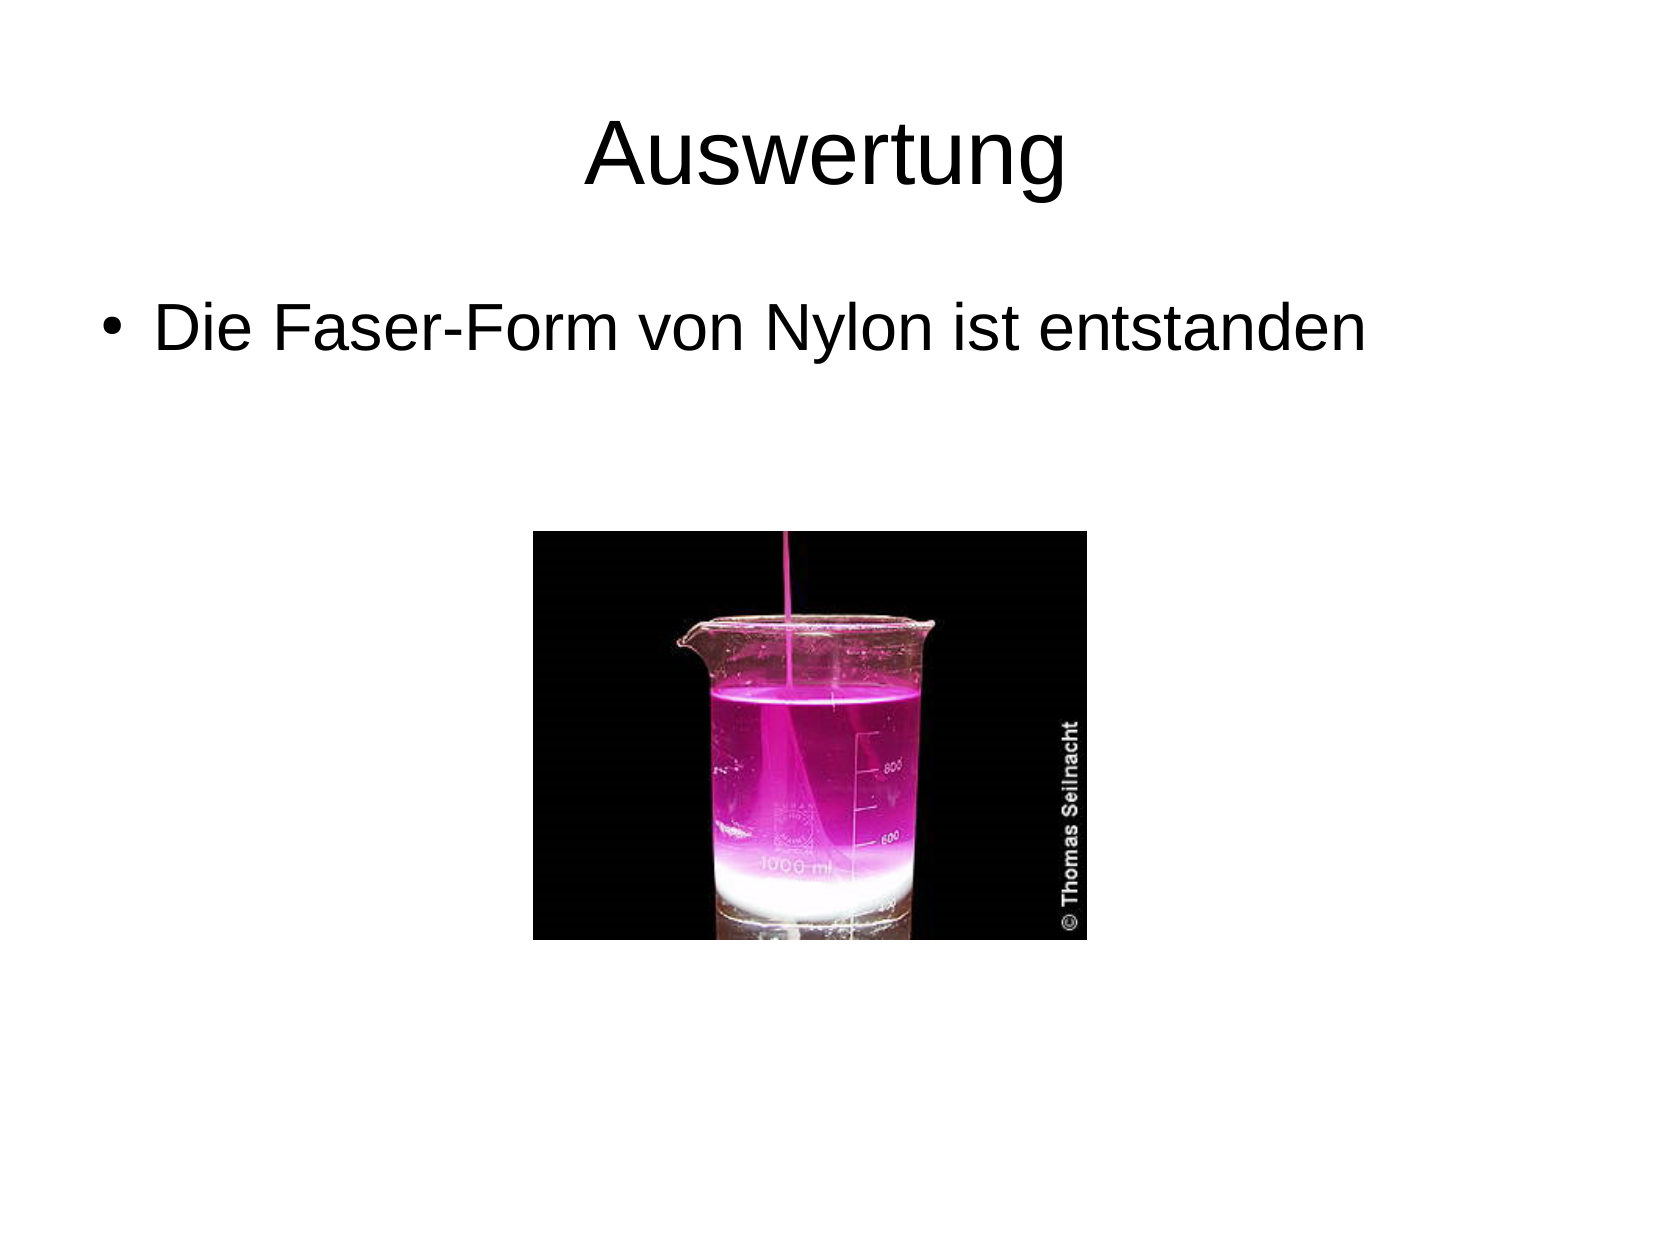

# Auswertung
Die Faser-Form von Nylon ist entstanden